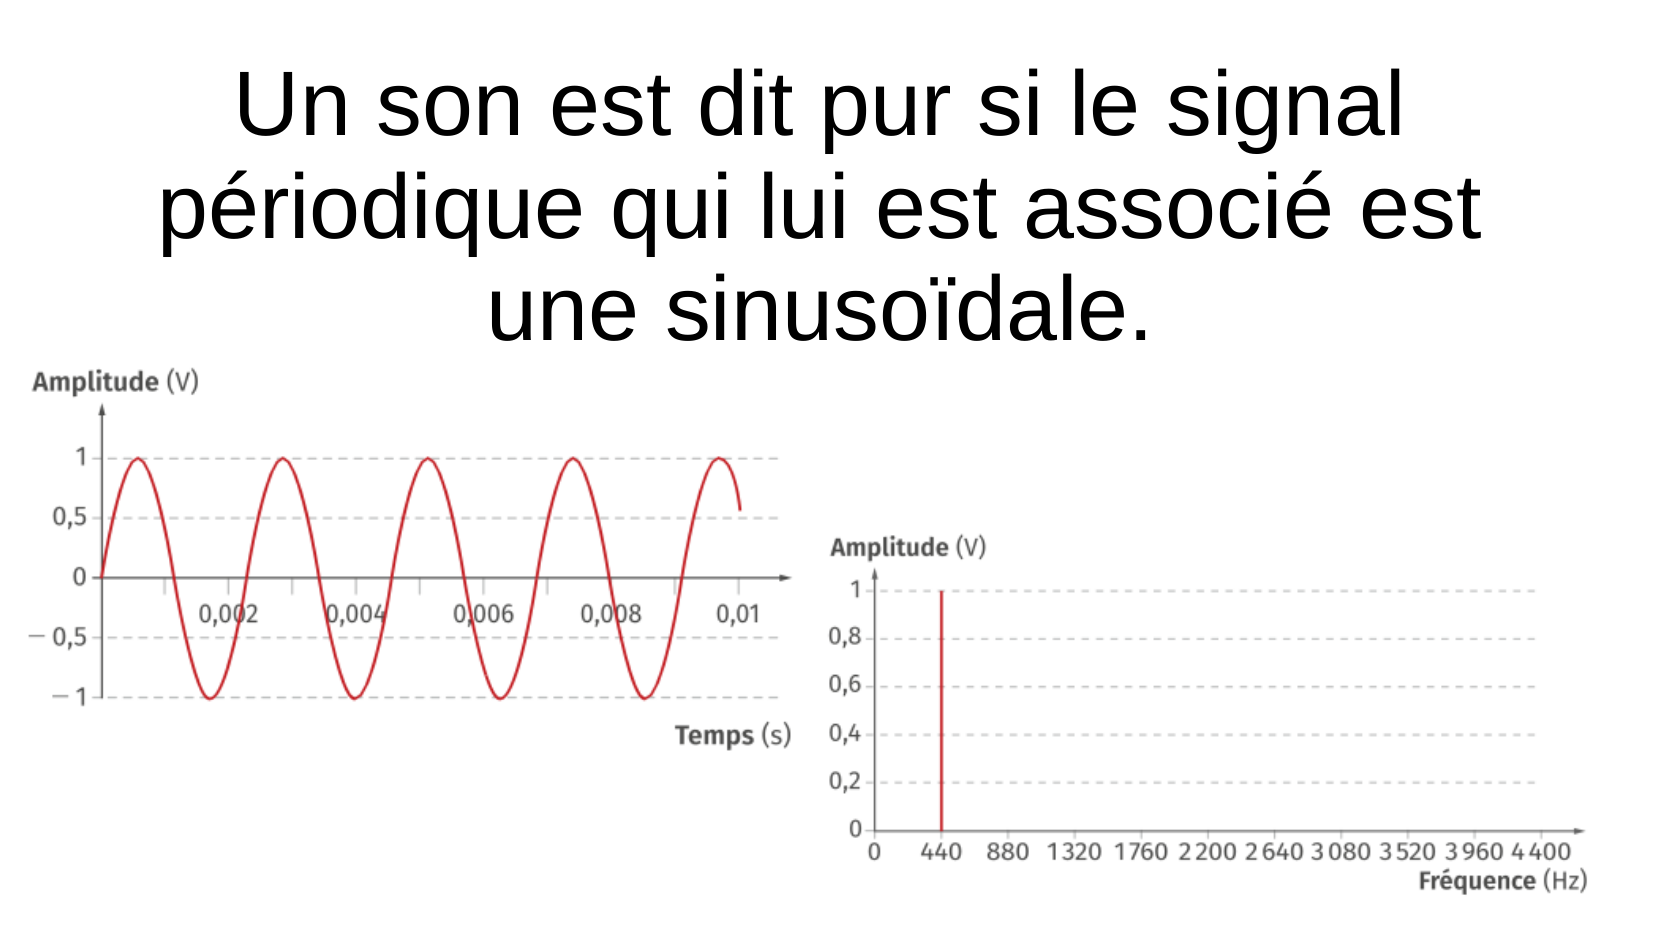

# Un son est dit pur si le signal périodique qui lui est associé est une sinusoïdale.